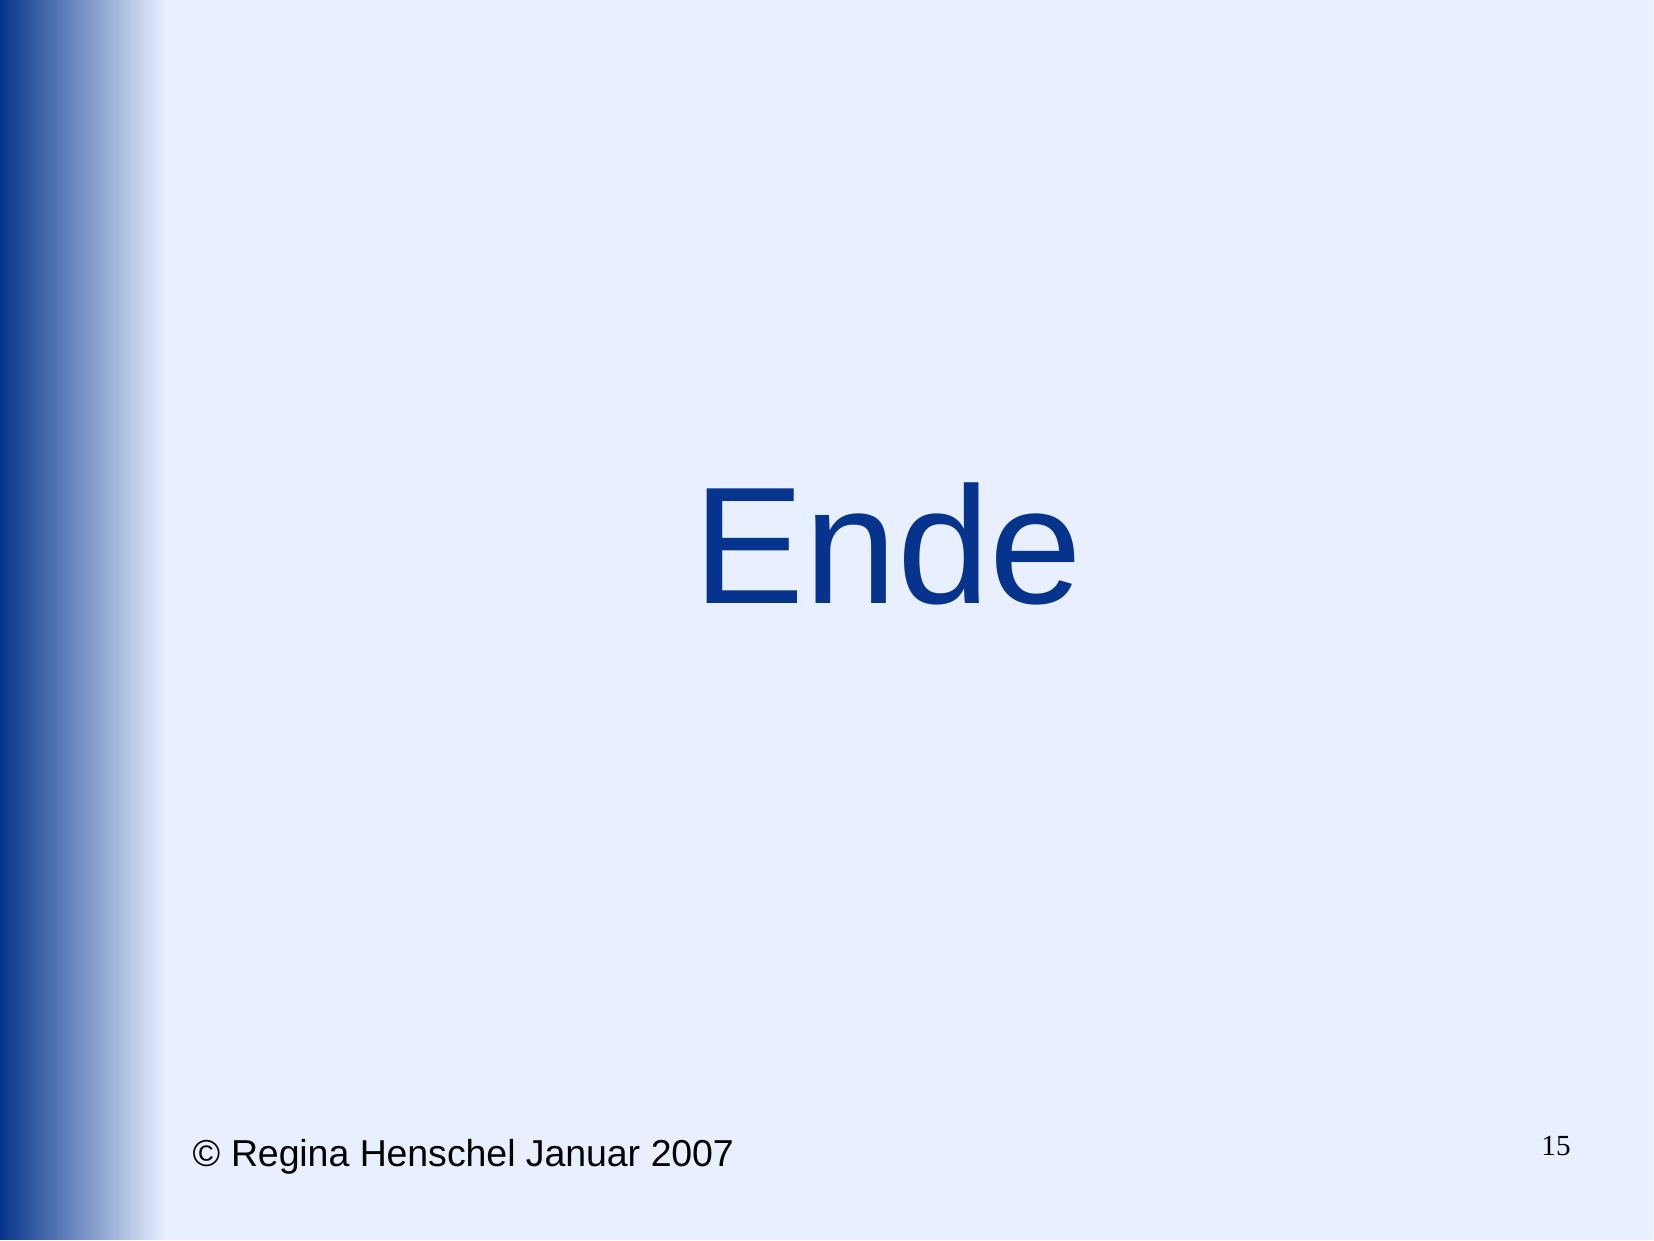

Ende
© Regina Henschel Januar 2007
15